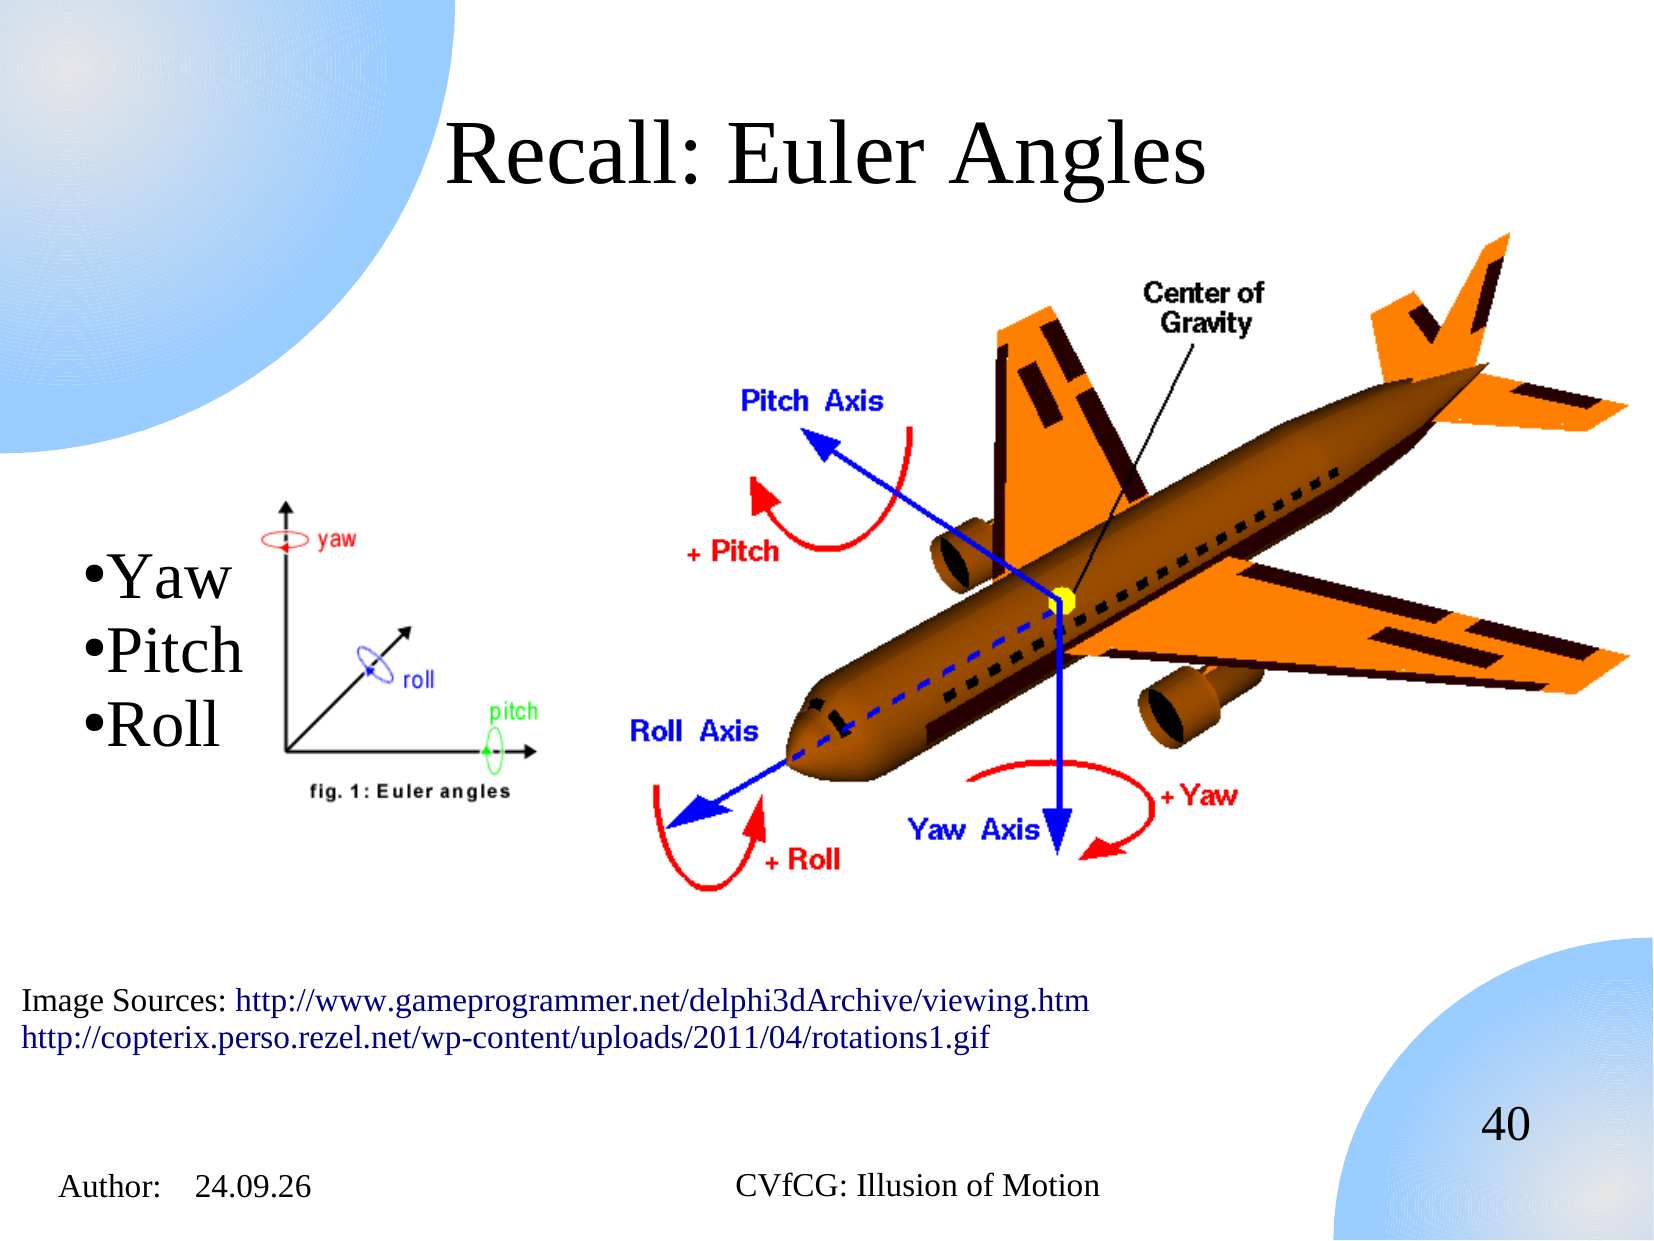

# Recall: Euler Angles
Yaw
Pitch
Roll
Image Sources: http://www.gameprogrammer.net/delphi3dArchive/viewing.htm
http://copterix.perso.rezel.net/wp-content/uploads/2011/04/rotations1.gif
CVfCG: Illusion of Motion